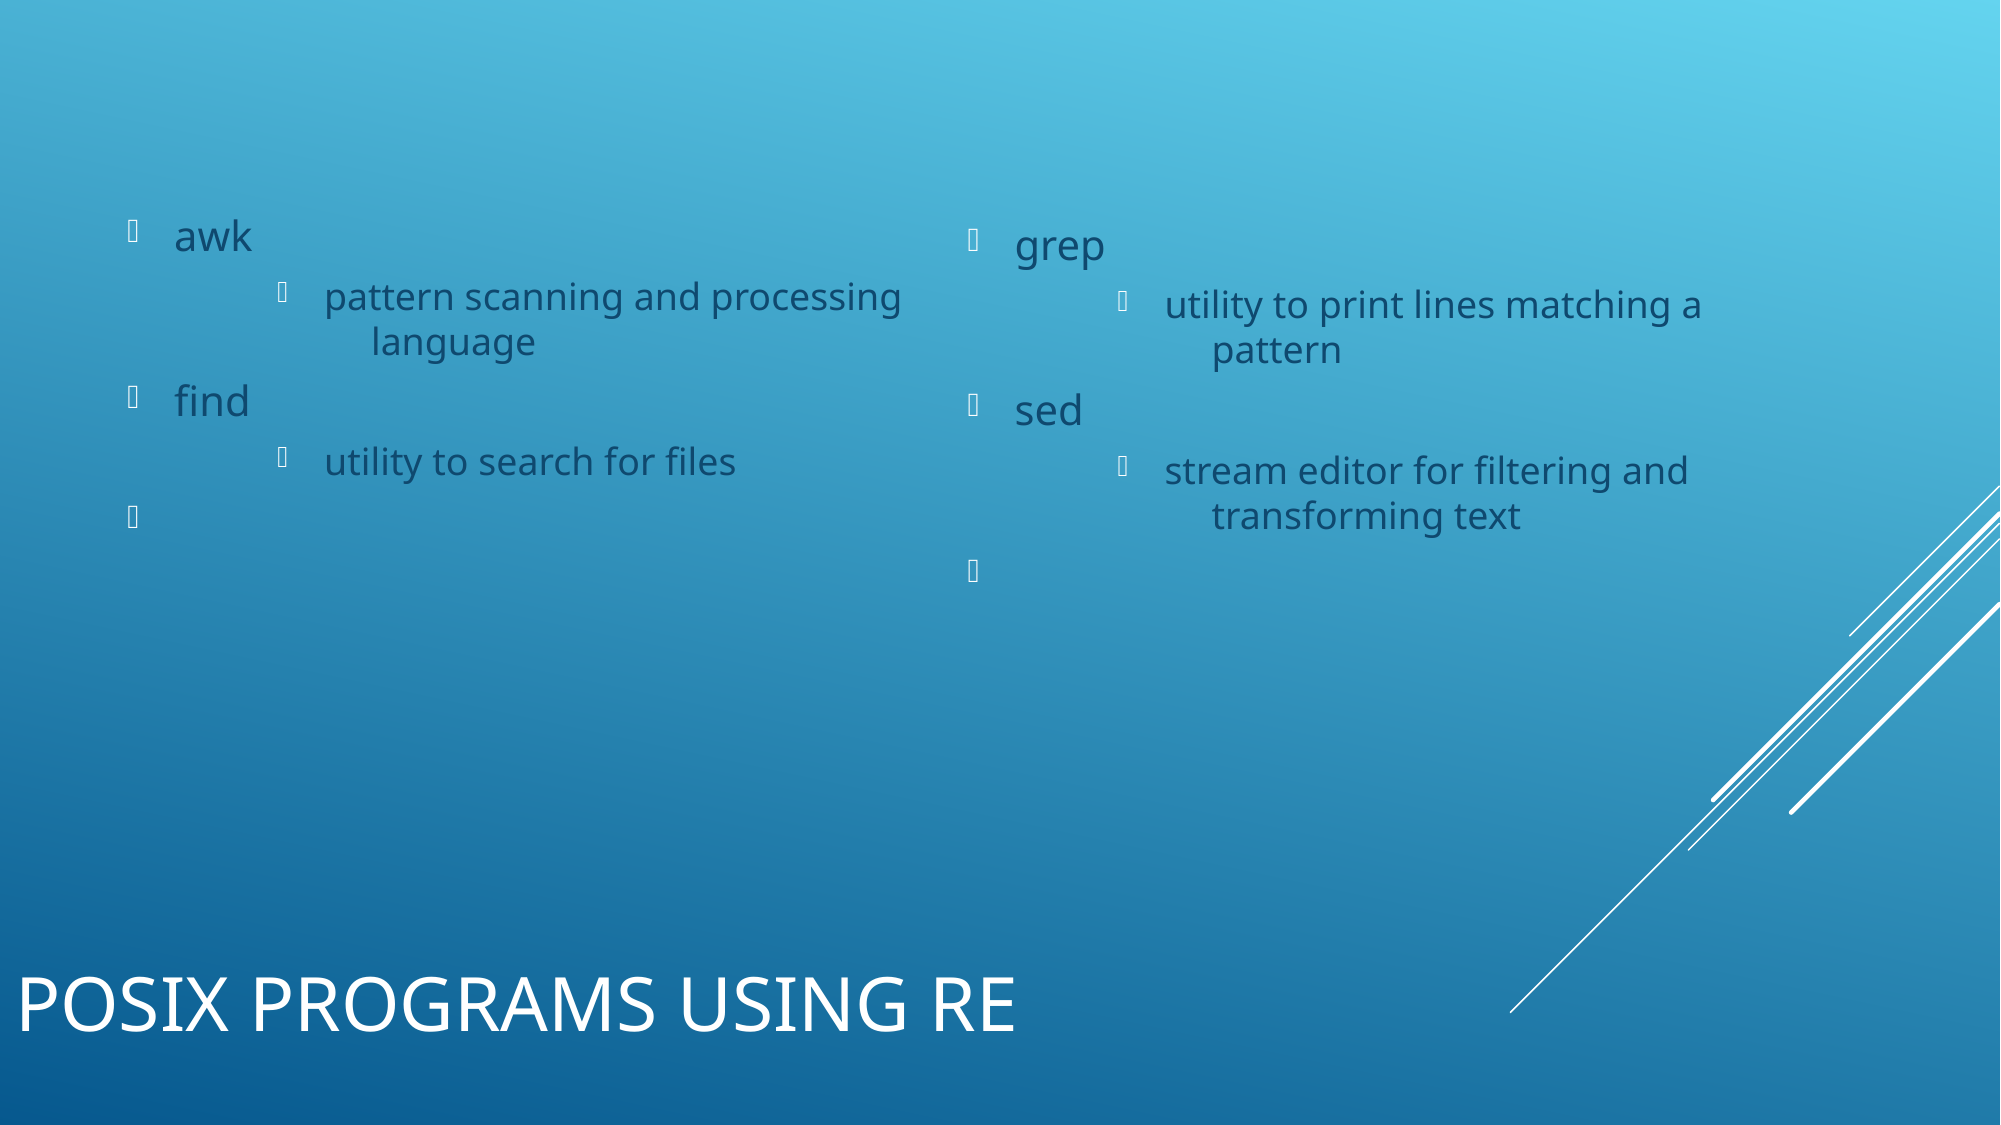

awk
pattern scanning and processing language
find
utility to search for files
grep
utility to print lines matching a pattern
sed
stream editor for filtering and transforming text
# posix programs using re